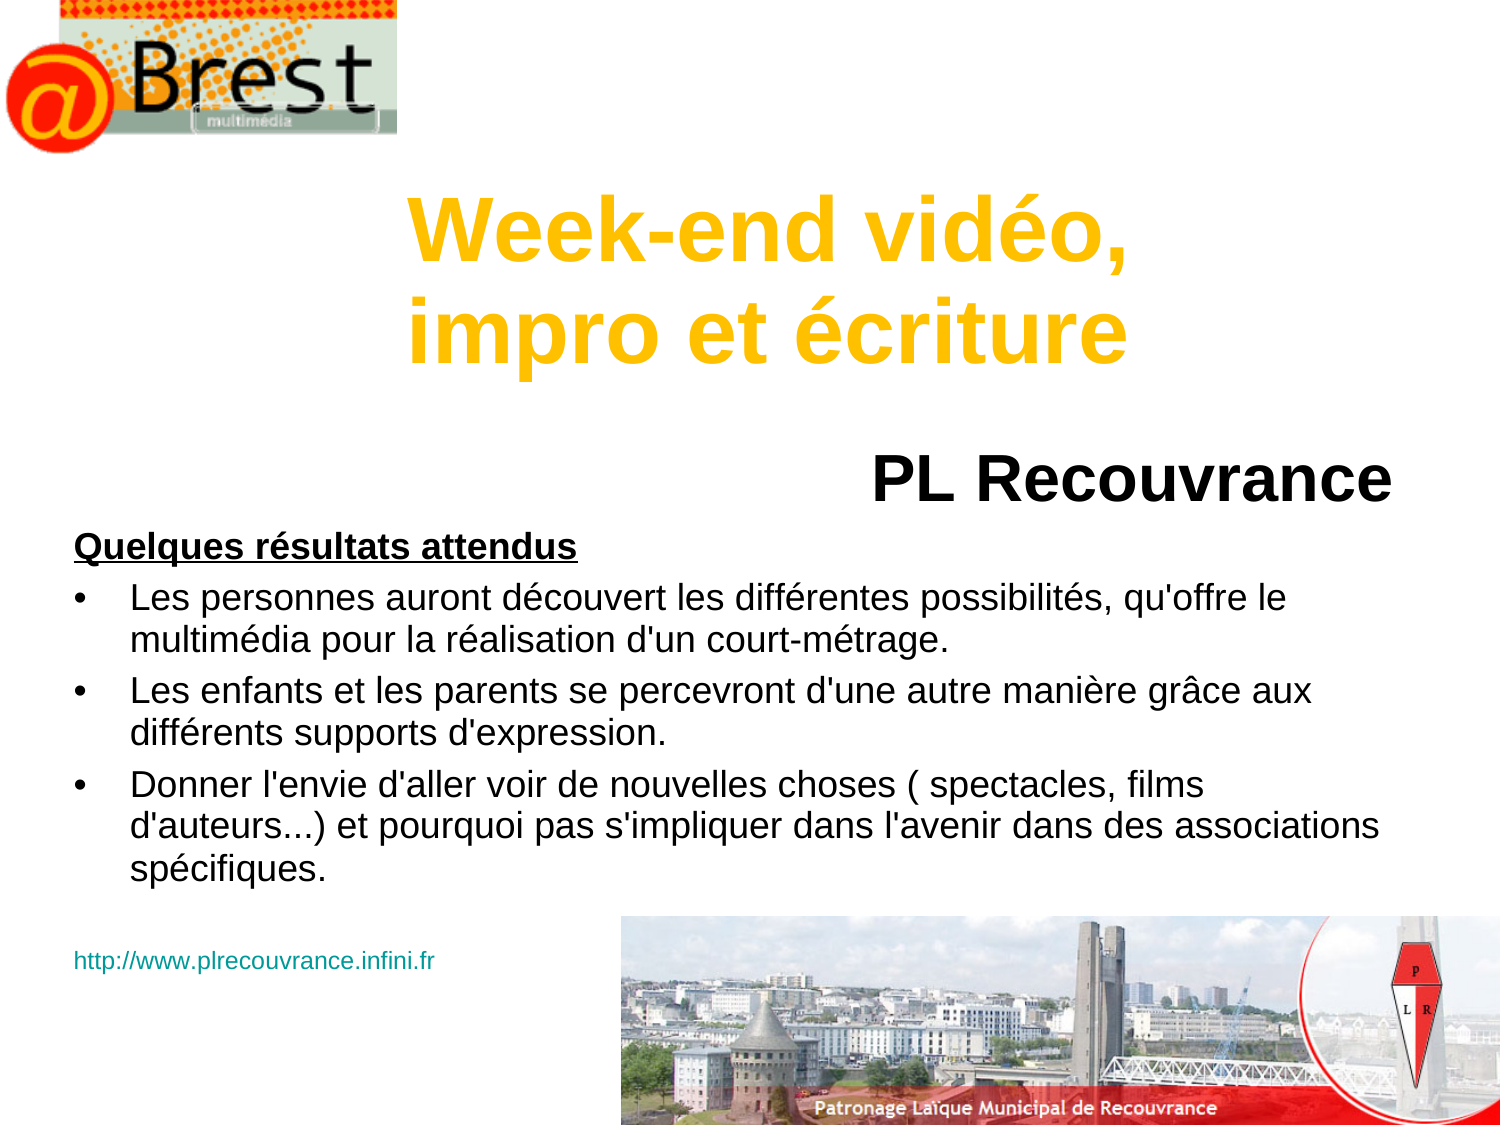

# Week-end vidéo, impro et écriture
PL Recouvrance
Quelques résultats attendus
Les personnes auront découvert les différentes possibilités, qu'offre le multimédia pour la réalisation d'un court-métrage.
Les enfants et les parents se percevront d'une autre manière grâce aux différents supports d'expression.
Donner l'envie d'aller voir de nouvelles choses ( spectacles, films d'auteurs...) et pourquoi pas s'impliquer dans l'avenir dans des associations spécifiques.
http://www.plrecouvrance.infini.fr